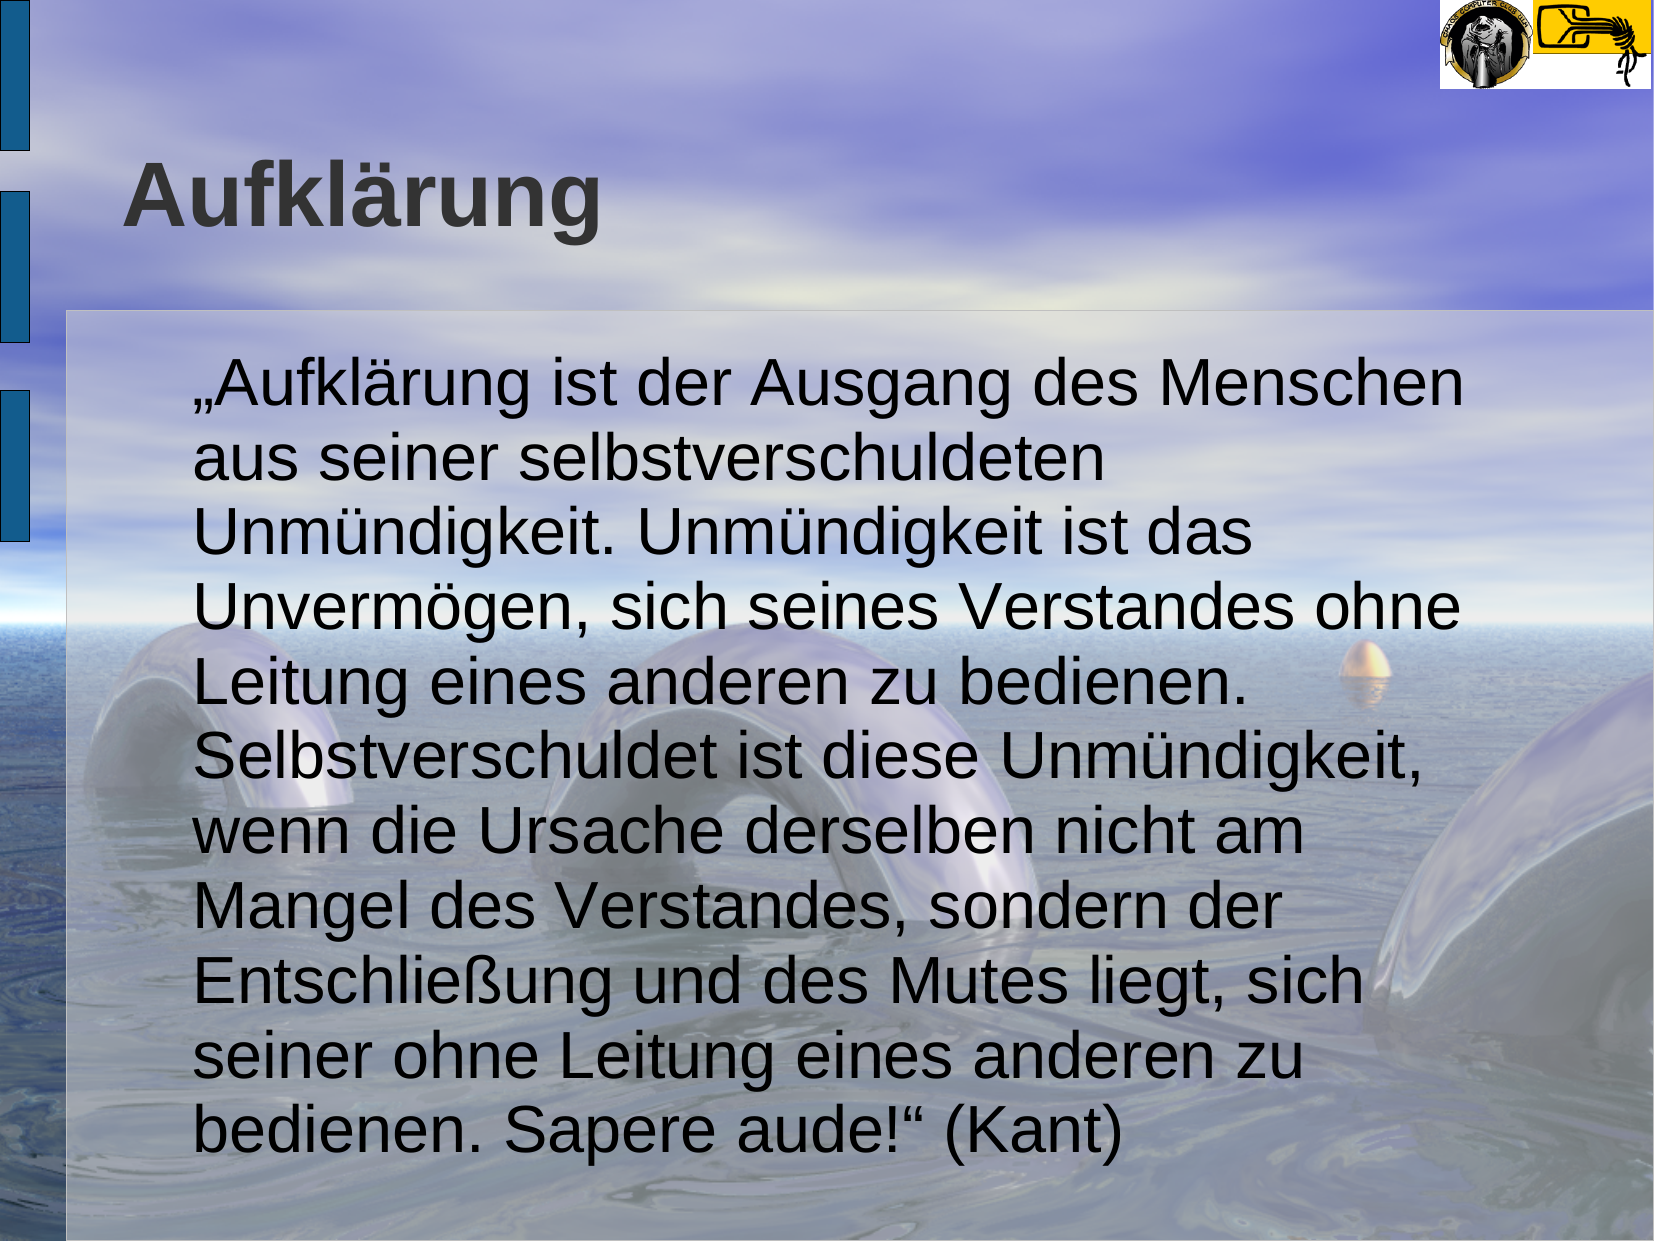

# Aufklärung
„Aufklärung ist der Ausgang des Menschen aus seiner selbstverschuldeten Unmündigkeit. Unmündigkeit ist das Unvermögen, sich seines Verstandes ohne Leitung eines anderen zu bedienen. Selbstverschuldet ist diese Unmündigkeit, wenn die Ursache derselben nicht am Mangel des Verstandes, sondern der Entschließung und des Mutes liegt, sich seiner ohne Leitung eines anderen zu bedienen. Sapere aude!“ (Kant)